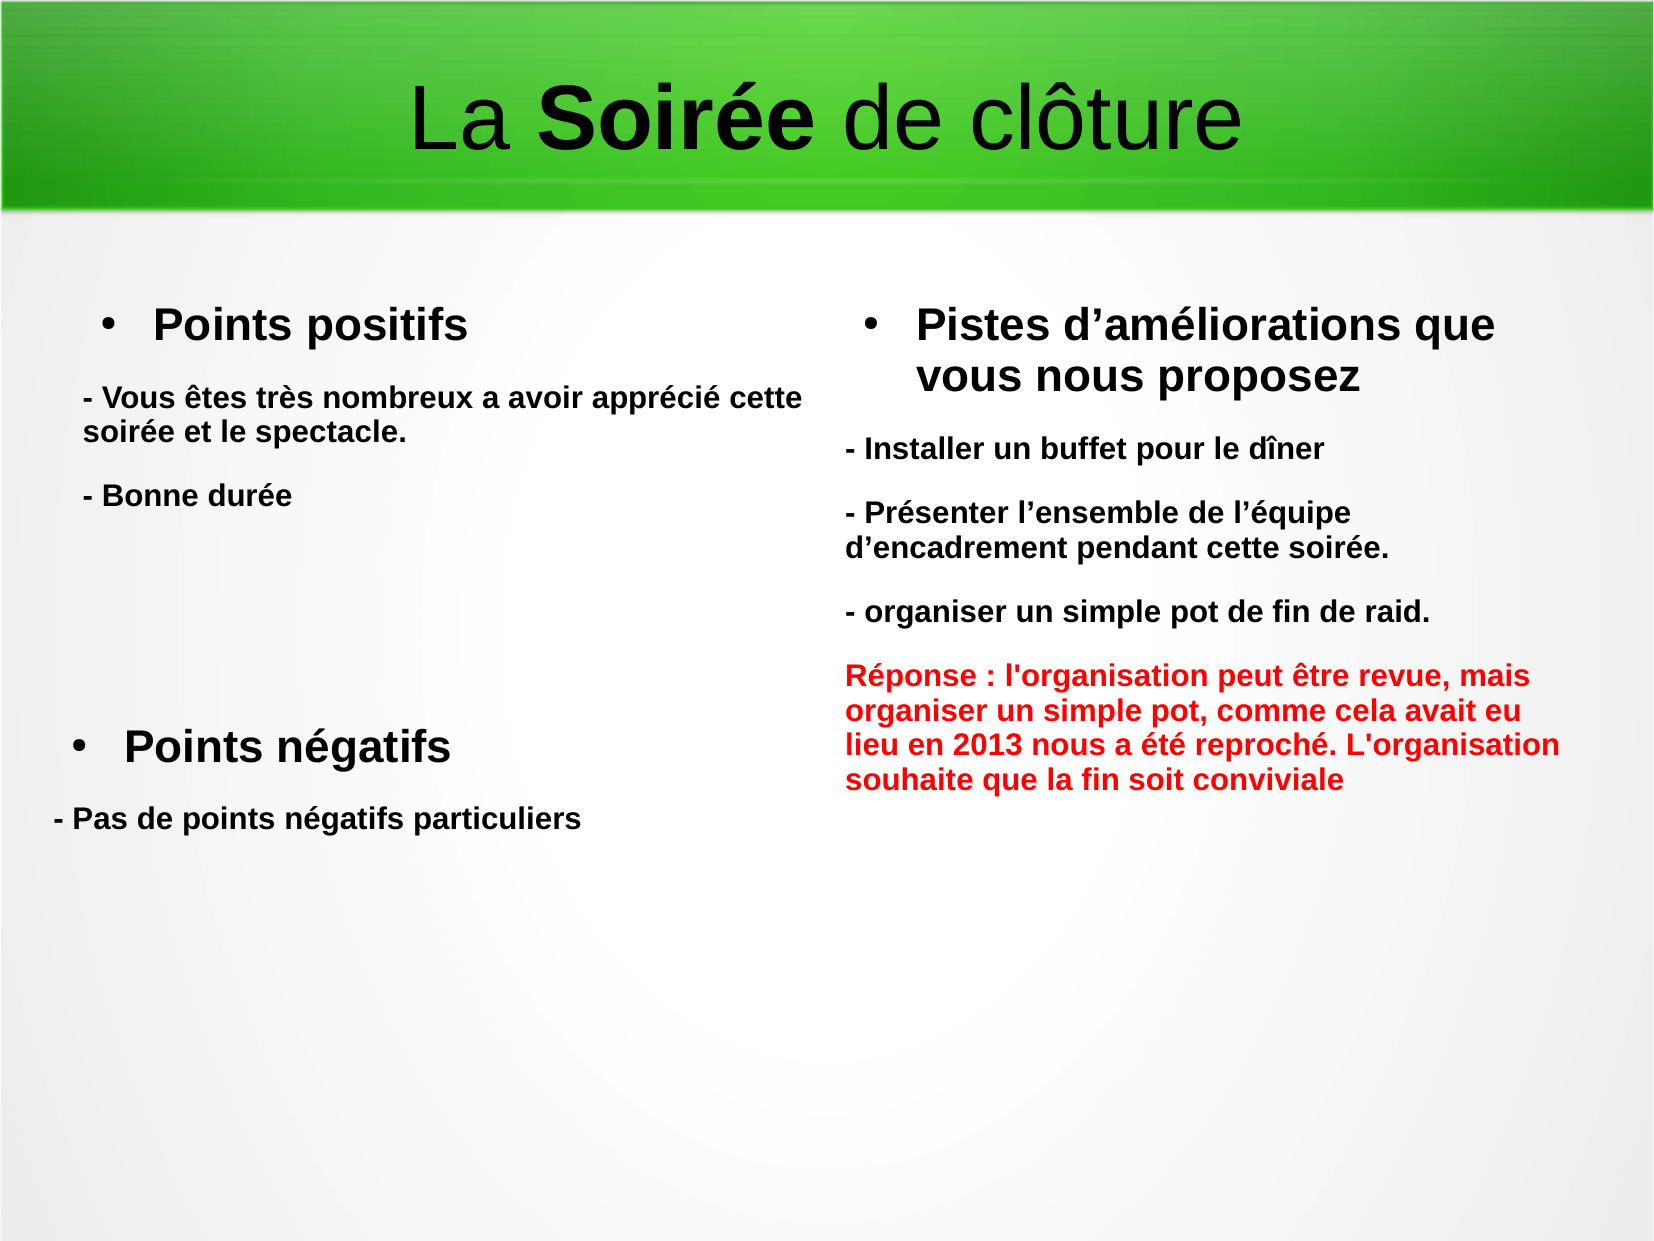

# La Soirée de clôture
Points positifs
- Vous êtes très nombreux a avoir apprécié cette soirée et le spectacle.
- Bonne durée
Pistes d’améliorations que vous nous proposez
- Installer un buffet pour le dîner
- Présenter l’ensemble de l’équipe d’encadrement pendant cette soirée.
- organiser un simple pot de fin de raid.
Réponse : l'organisation peut être revue, mais organiser un simple pot, comme cela avait eu lieu en 2013 nous a été reproché. L'organisation souhaite que la fin soit conviviale
Points négatifs
- Pas de points négatifs particuliers